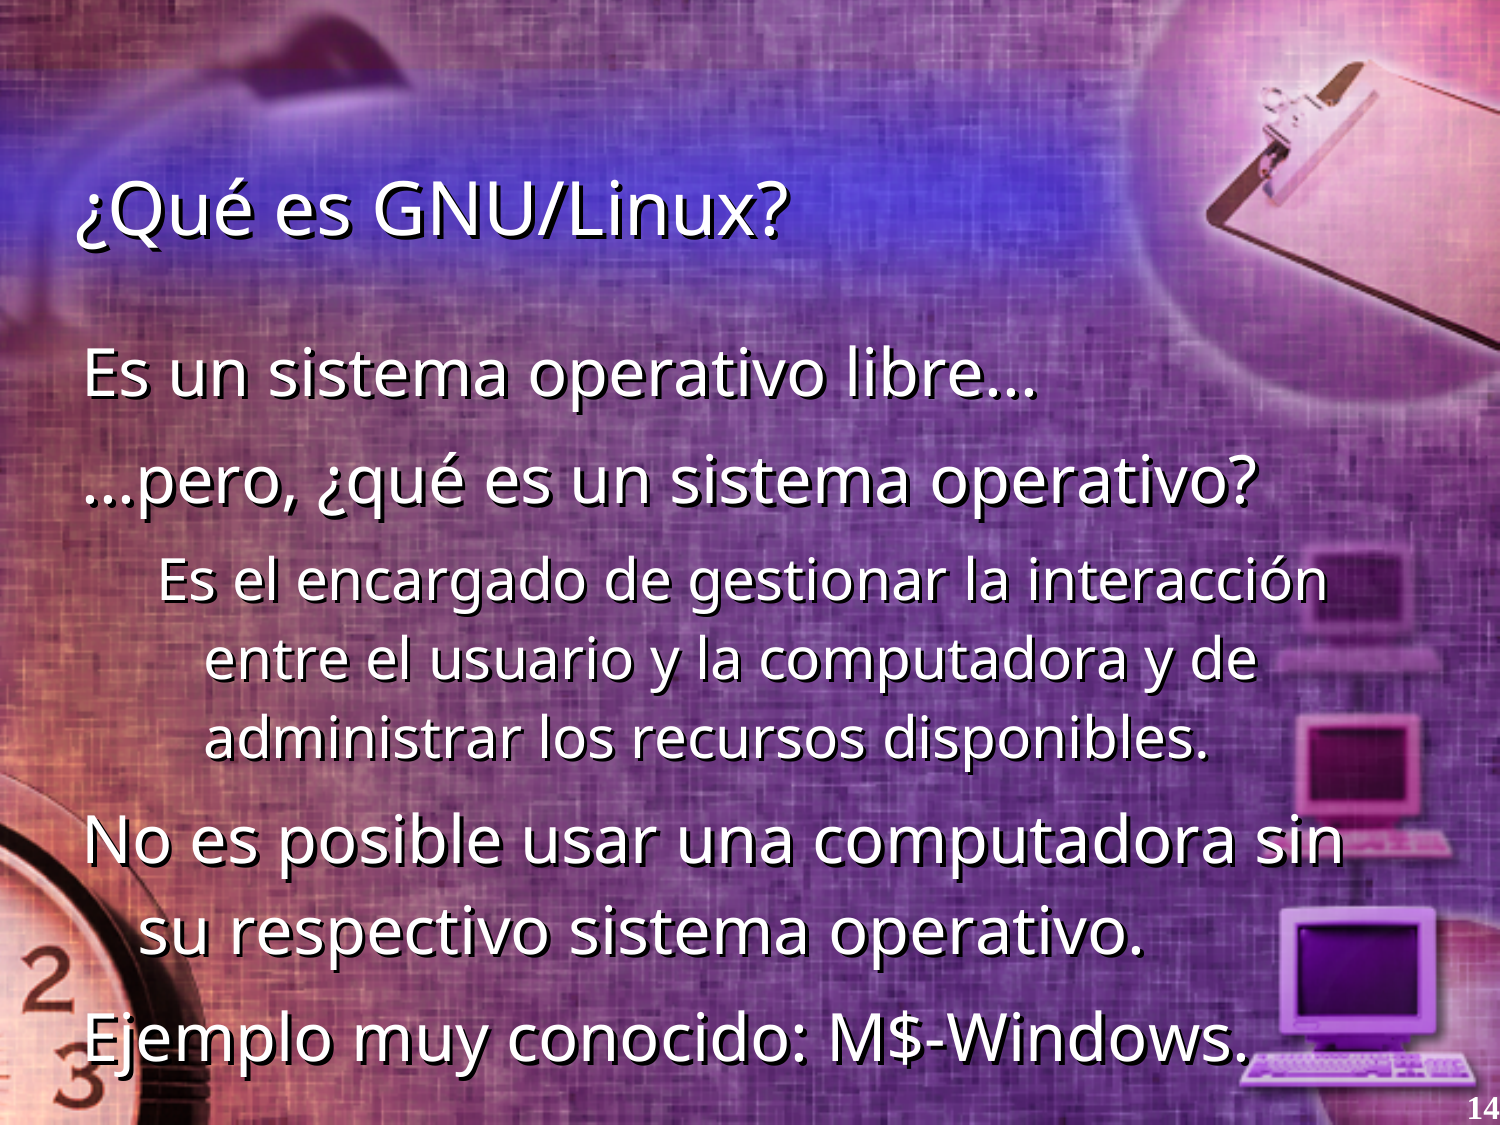

# ¿Qué es GNU/Linux?
Es un sistema operativo libre...
...pero, ¿qué es un sistema operativo?
Es el encargado de gestionar la interacción entre el usuario y la computadora y de administrar los recursos disponibles.
No es posible usar una computadora sin su respectivo sistema operativo.
Ejemplo muy conocido: M$-Windows.
14